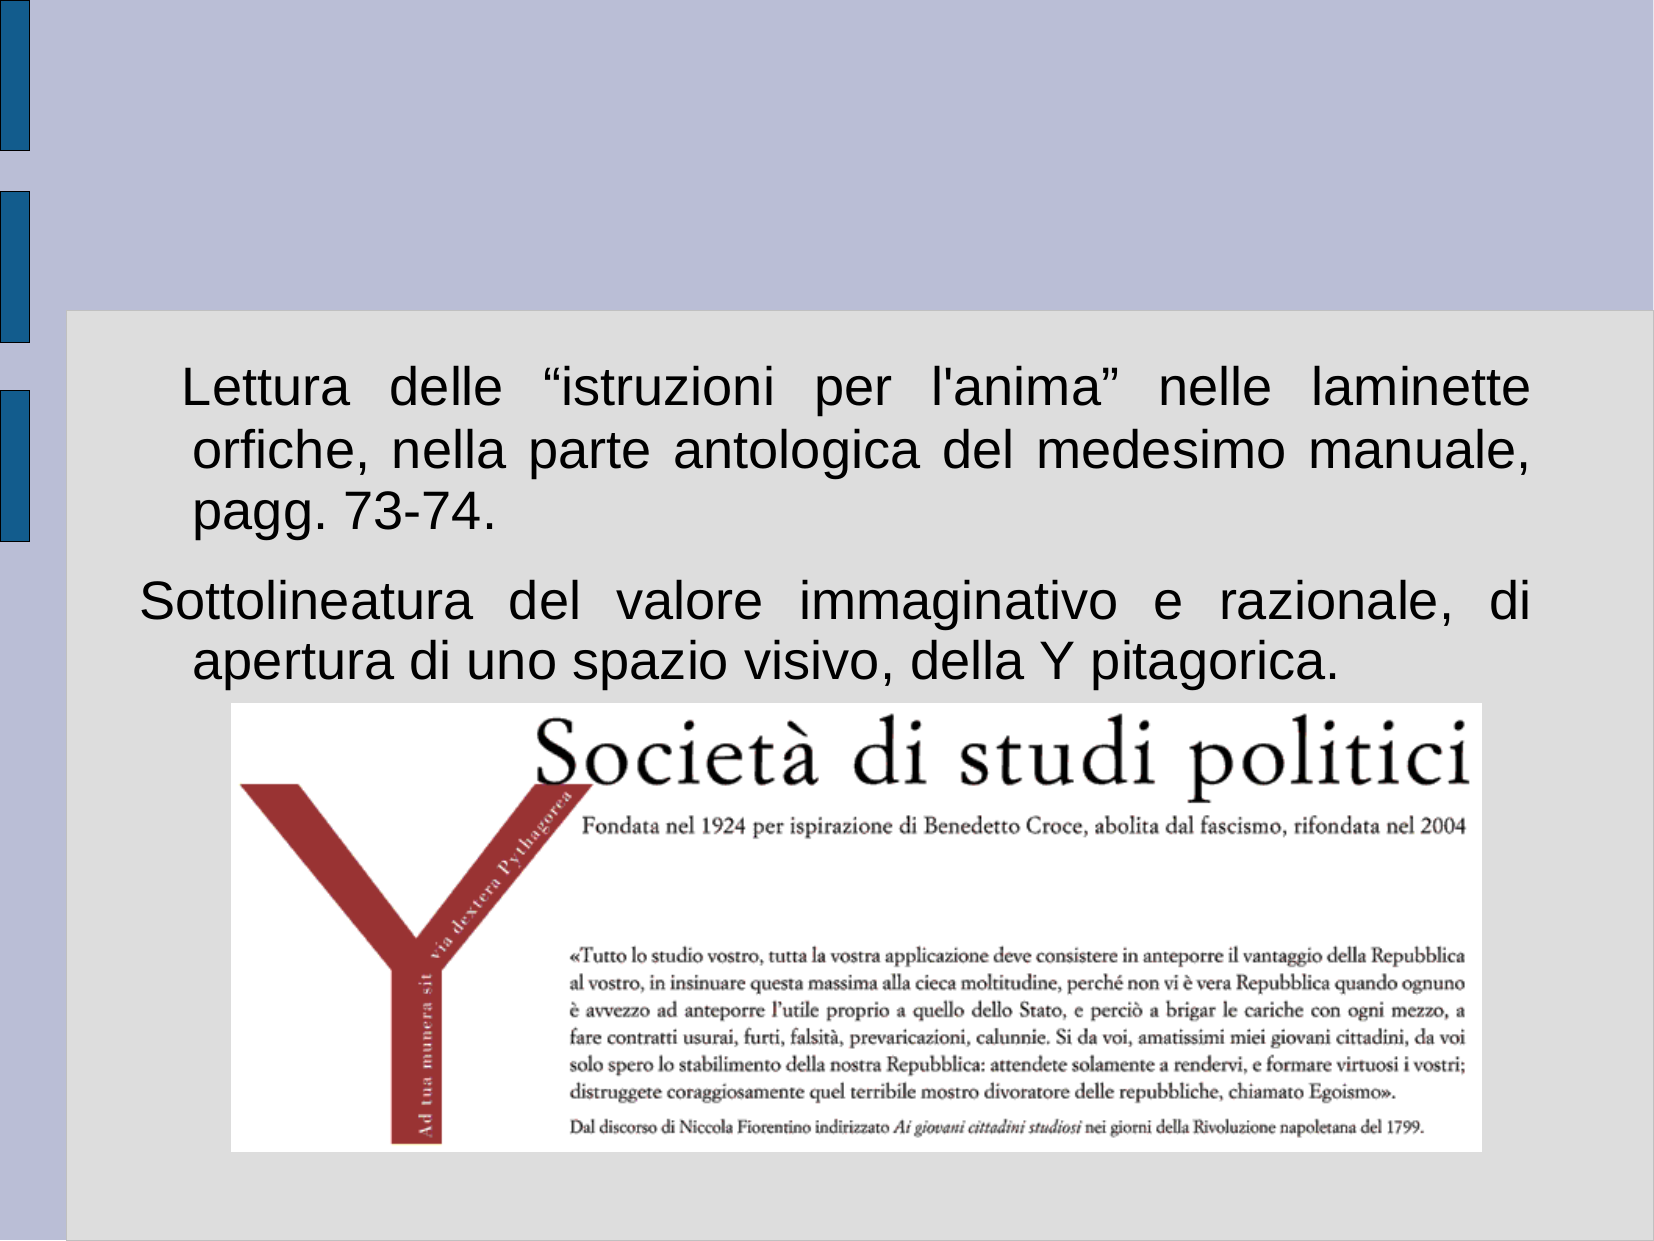

#
 Lettura delle “istruzioni per l'anima” nelle laminette orfiche, nella parte antologica del medesimo manuale, pagg. 73-74.
Sottolineatura del valore immaginativo e razionale, di apertura di uno spazio visivo, della Y pitagorica.